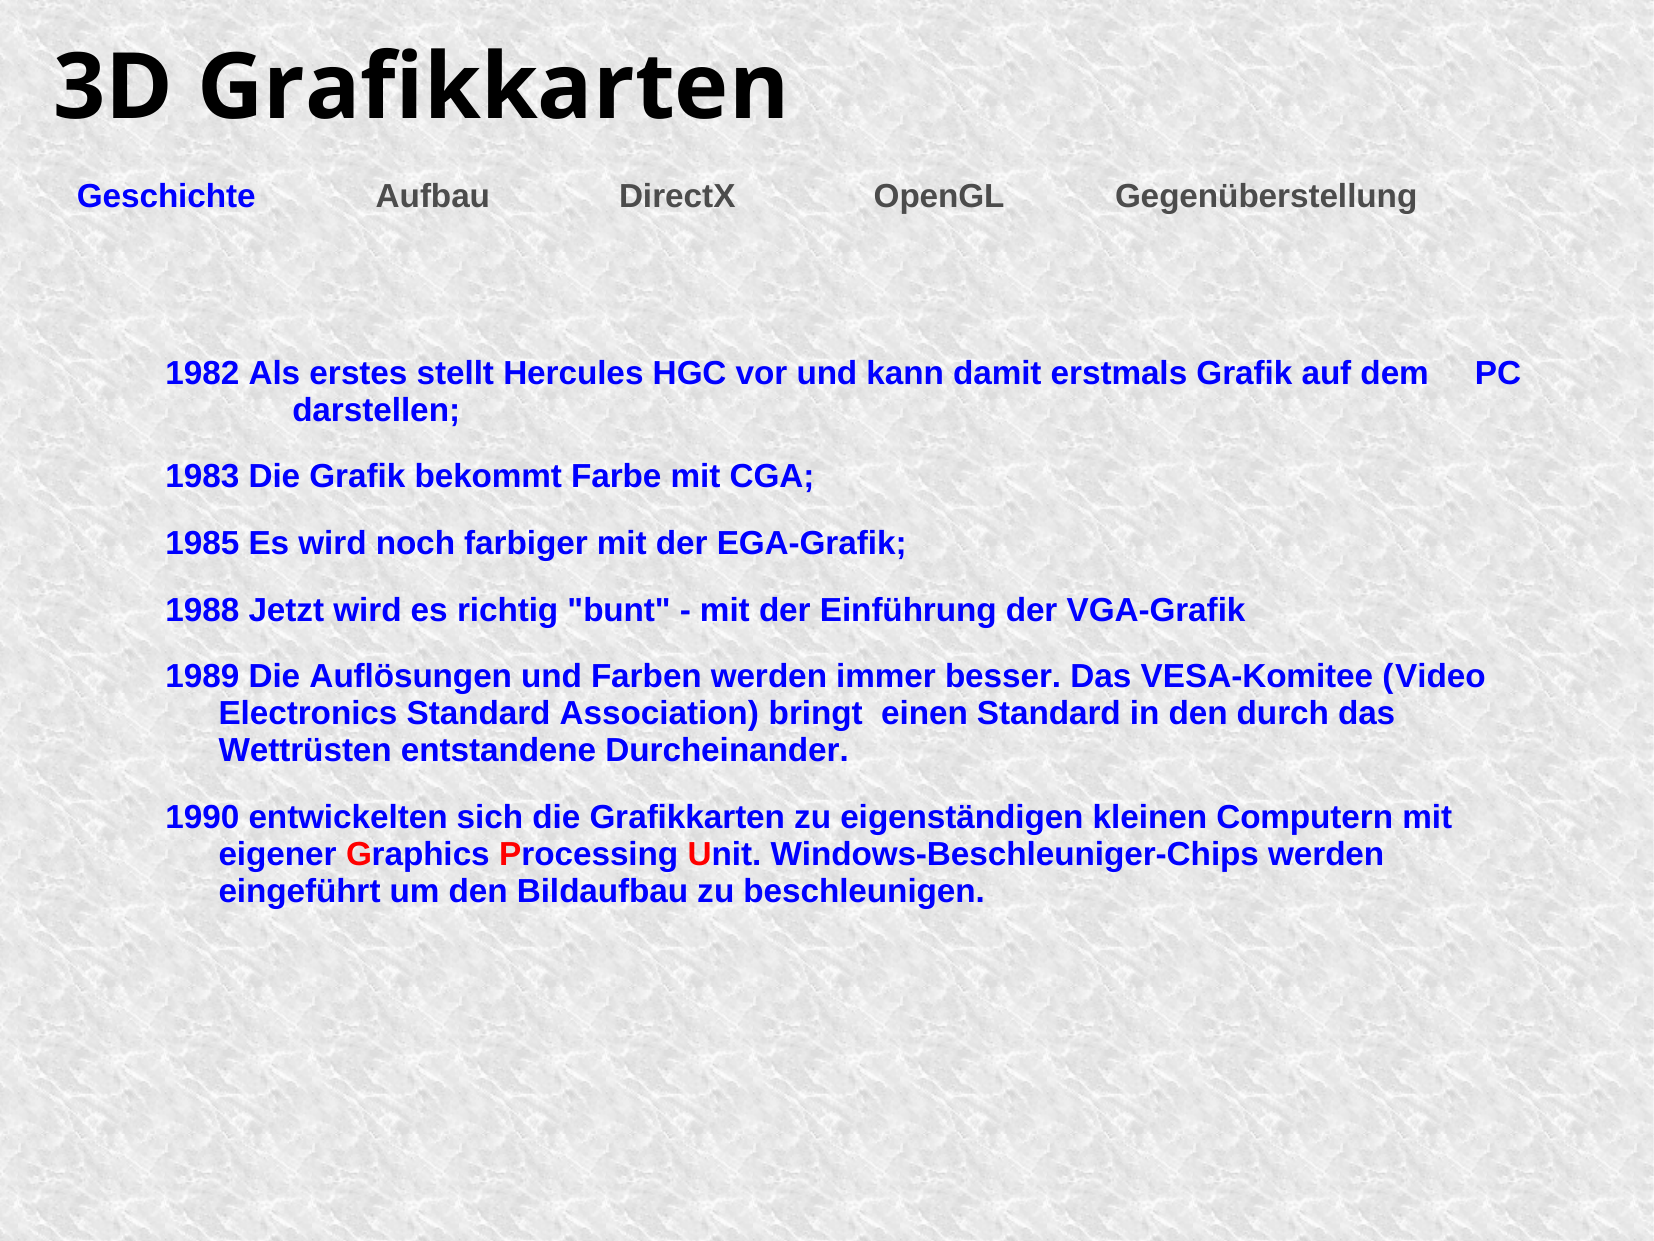

# 3D Grafikkarten
Geschichte Aufbau DirectX OpenGL Gegenüberstellung
1982 Als erstes stellt Hercules HGC vor und kann damit erstmals Grafik auf dem PC 	darstellen;
1983 Die Grafik bekommt Farbe mit CGA;
1985 Es wird noch farbiger mit der EGA-Grafik;
1988 Jetzt wird es richtig "bunt" - mit der Einführung der VGA-Grafik
1989 Die Auflösungen und Farben werden immer besser. Das VESA-Komitee (Video Electronics Standard Association) bringt einen Standard in den durch das Wettrüsten entstandene Durcheinander.
1990 entwickelten sich die Grafikkarten zu eigenständigen kleinen Computern mit eigener Graphics Processing Unit. Windows-Beschleuniger-Chips werden eingeführt um den Bildaufbau zu beschleunigen.